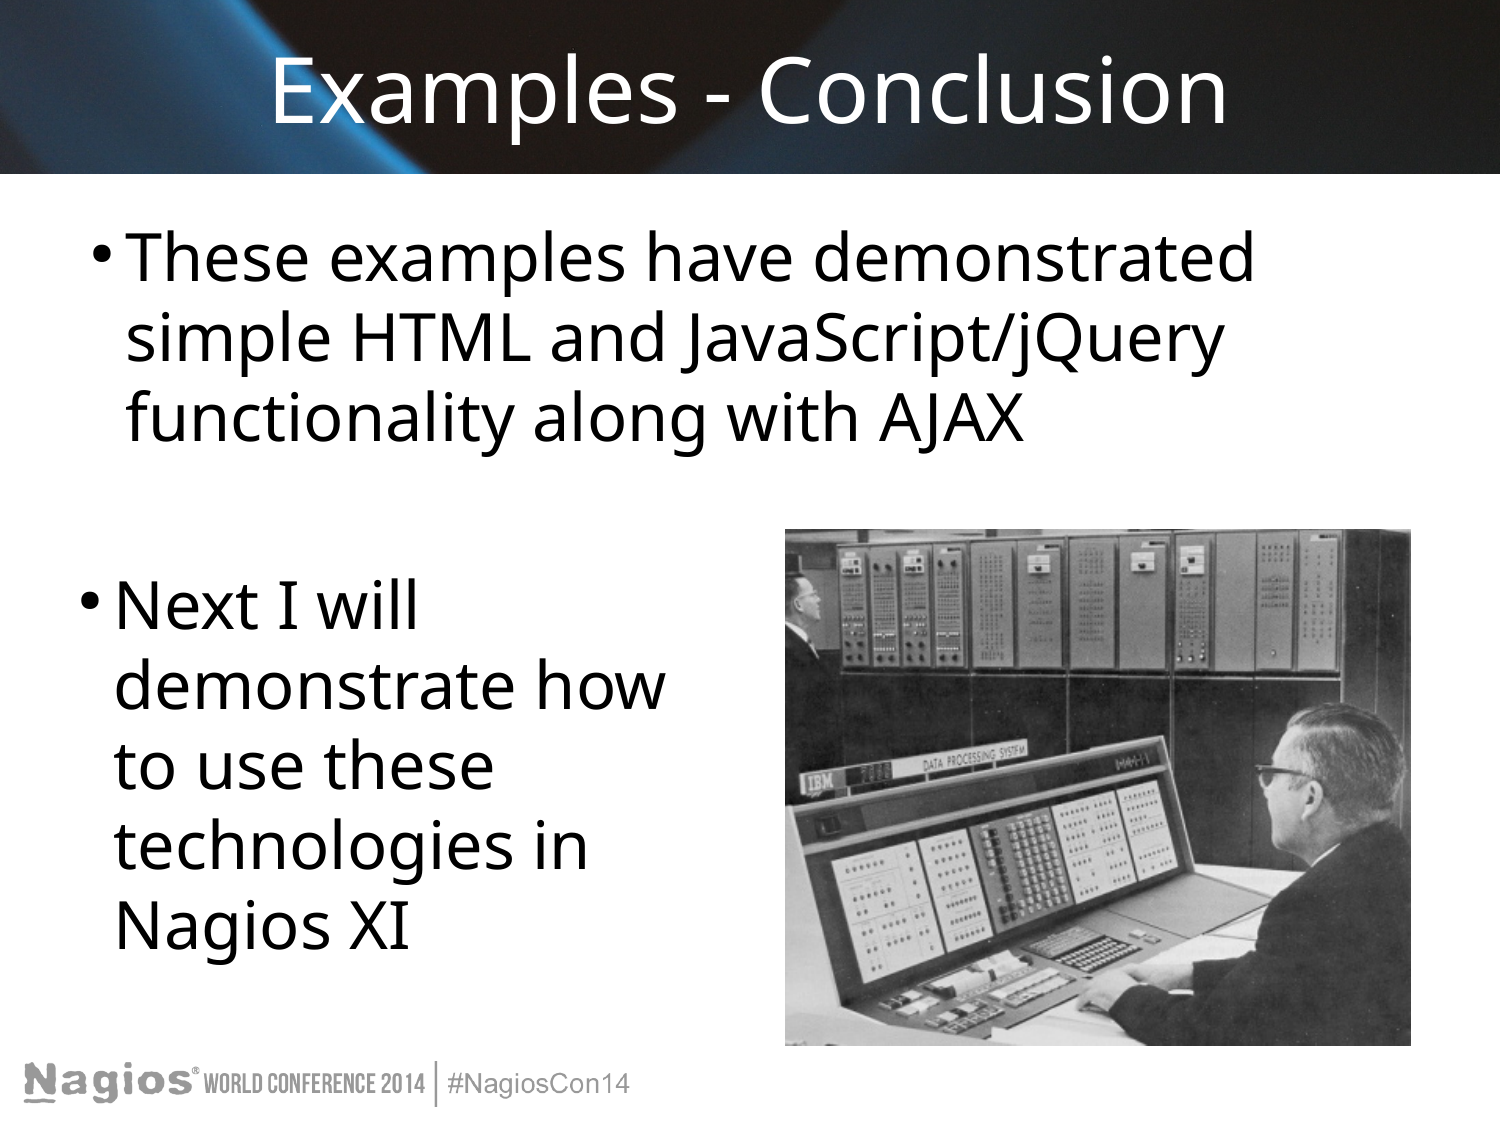

# Examples - Conclusion
These examples have demonstrated simple HTML and JavaScript/jQuery functionality along with AJAX
Next I will demonstrate how to use these technologies in Nagios XI